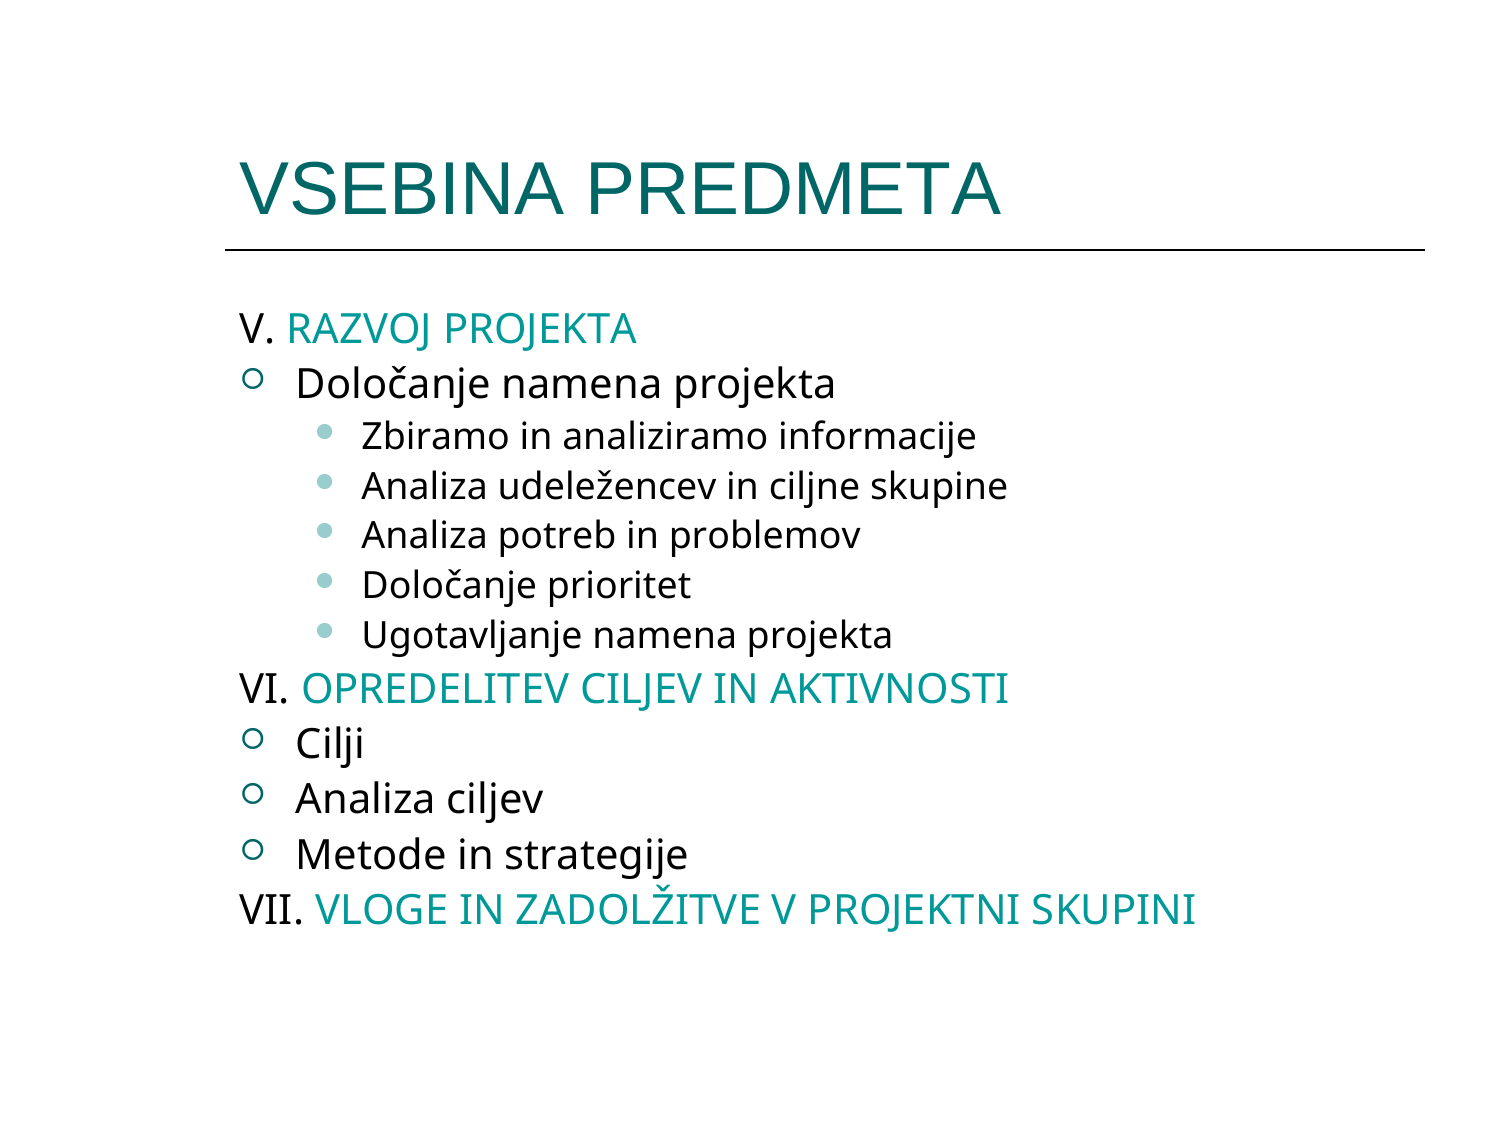

# VSEBINA PREDMETA
V. RAZVOJ PROJEKTA
Določanje namena projekta
Zbiramo in analiziramo informacije
Analiza udeležencev in ciljne skupine
Analiza potreb in problemov
Določanje prioritet
Ugotavljanje namena projekta
VI. OPREDELITEV CILJEV IN AKTIVNOSTI
Cilji
Analiza ciljev
Metode in strategije
VII. VLOGE IN ZADOLŽITVE V PROJEKTNI SKUPINI